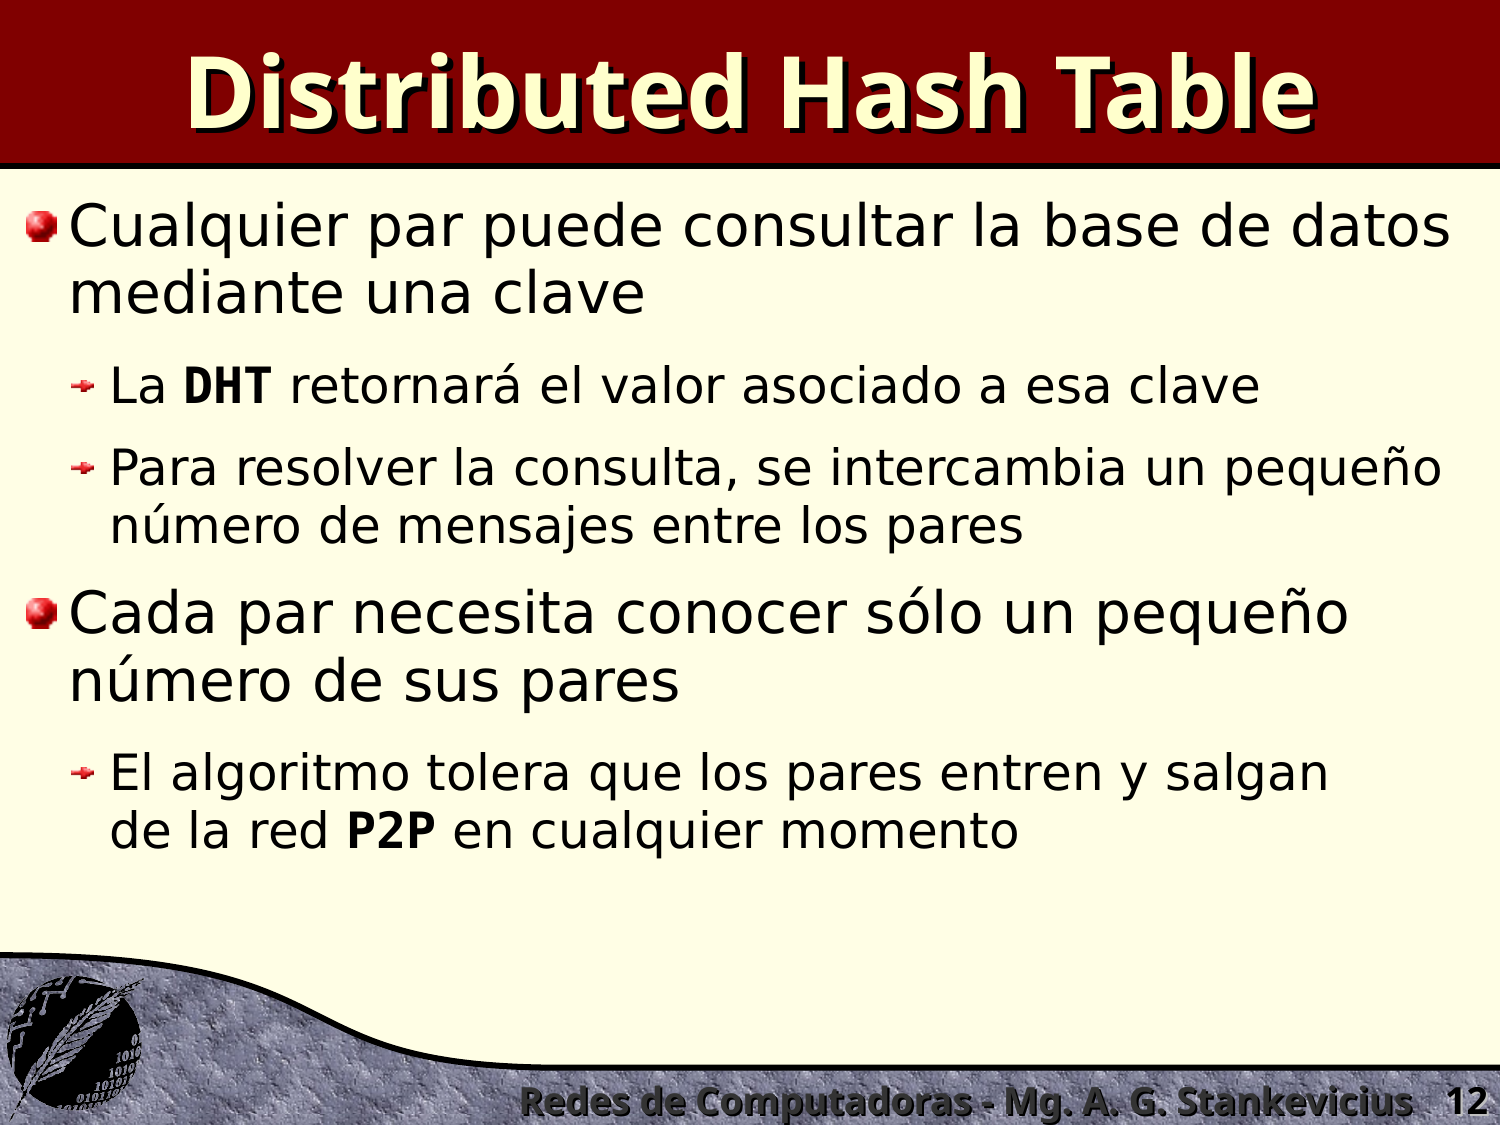

# Distributed Hash Table
Cualquier par puede consultar la base de datos mediante una clave
La DHT retornará el valor asociado a esa clave
Para resolver la consulta, se intercambia un pequeño número de mensajes entre los pares
Cada par necesita conocer sólo un pequeño número de sus pares
El algoritmo tolera que los pares entren y salgan
de la red P2P en cualquier momento
12